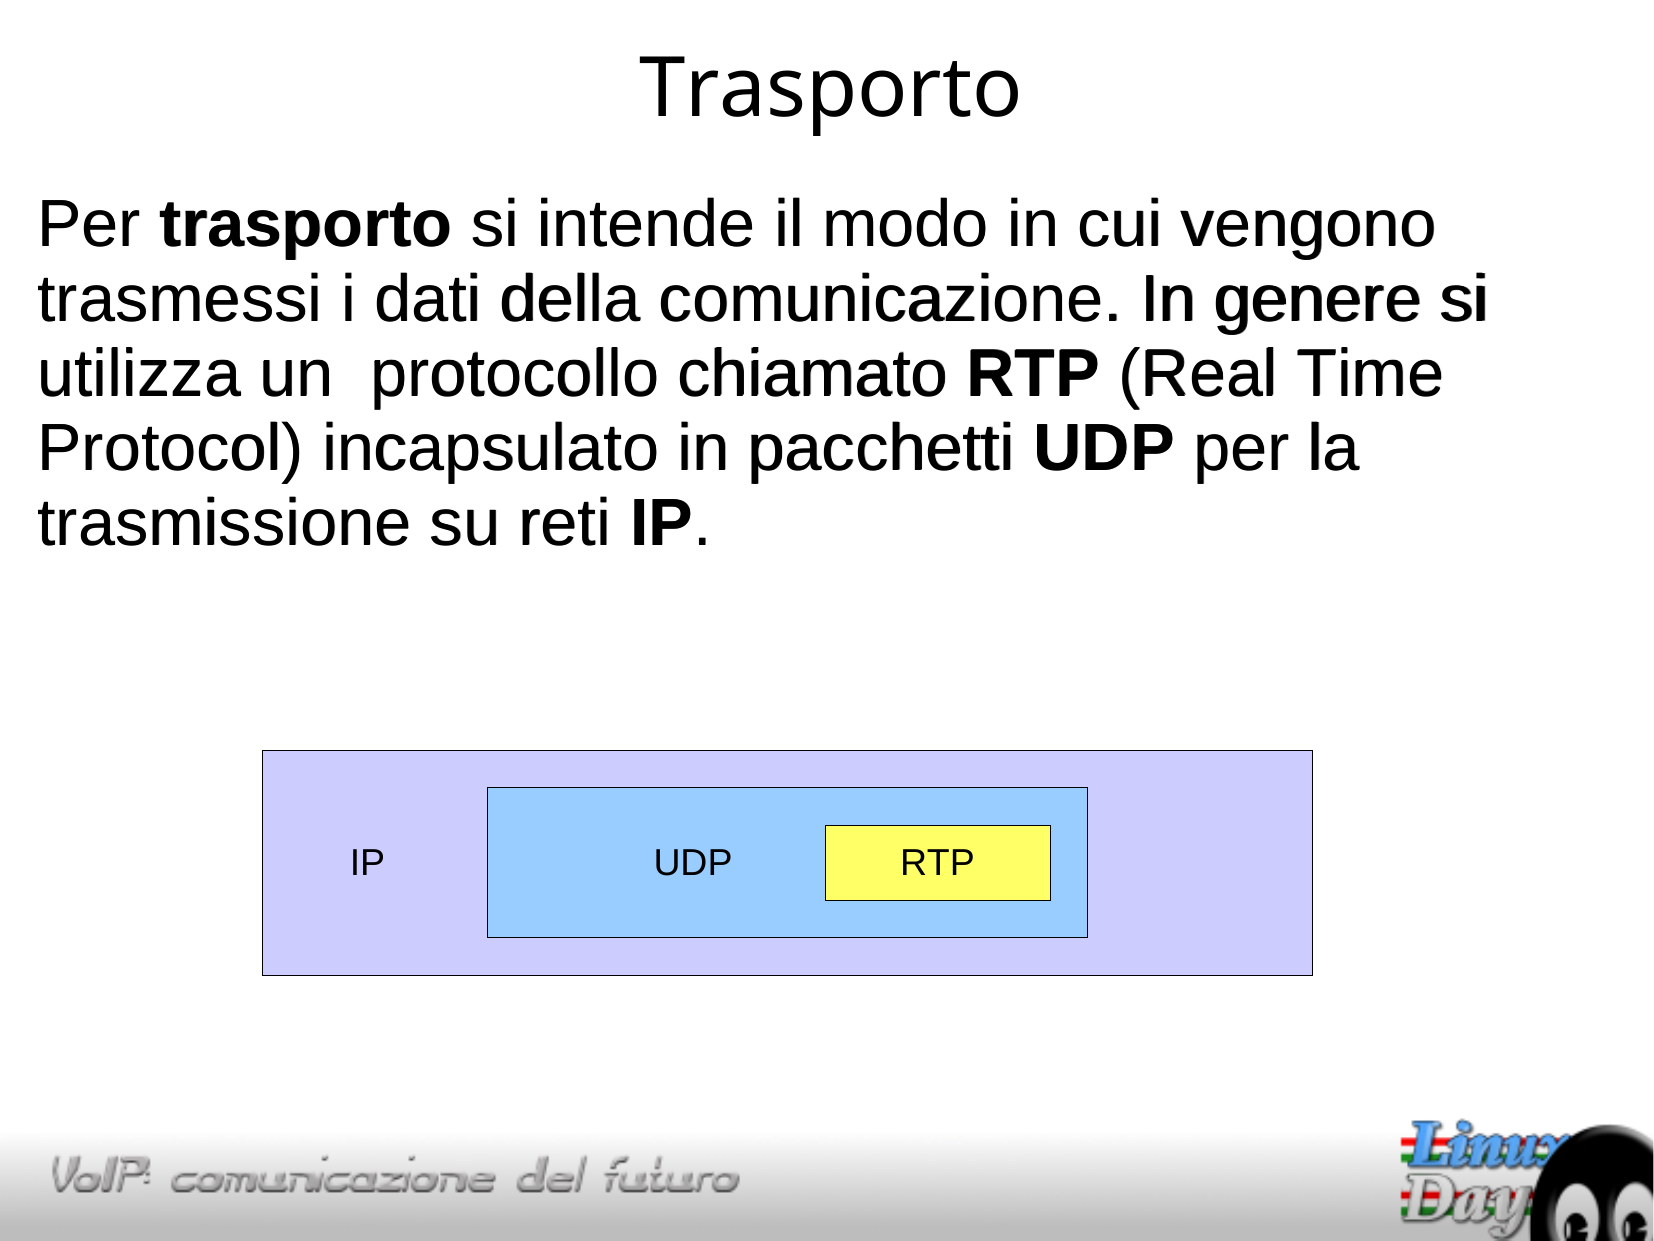

# Trasporto
Per trasporto si intende il modo in cui vengono trasmessi i dati della comunicazione. In genere si utilizza un protocollo chiamato RTP (Real Time Protocol) incapsulato in pacchetti UDP per la trasmissione su reti IP.
IP
UDP
RTP